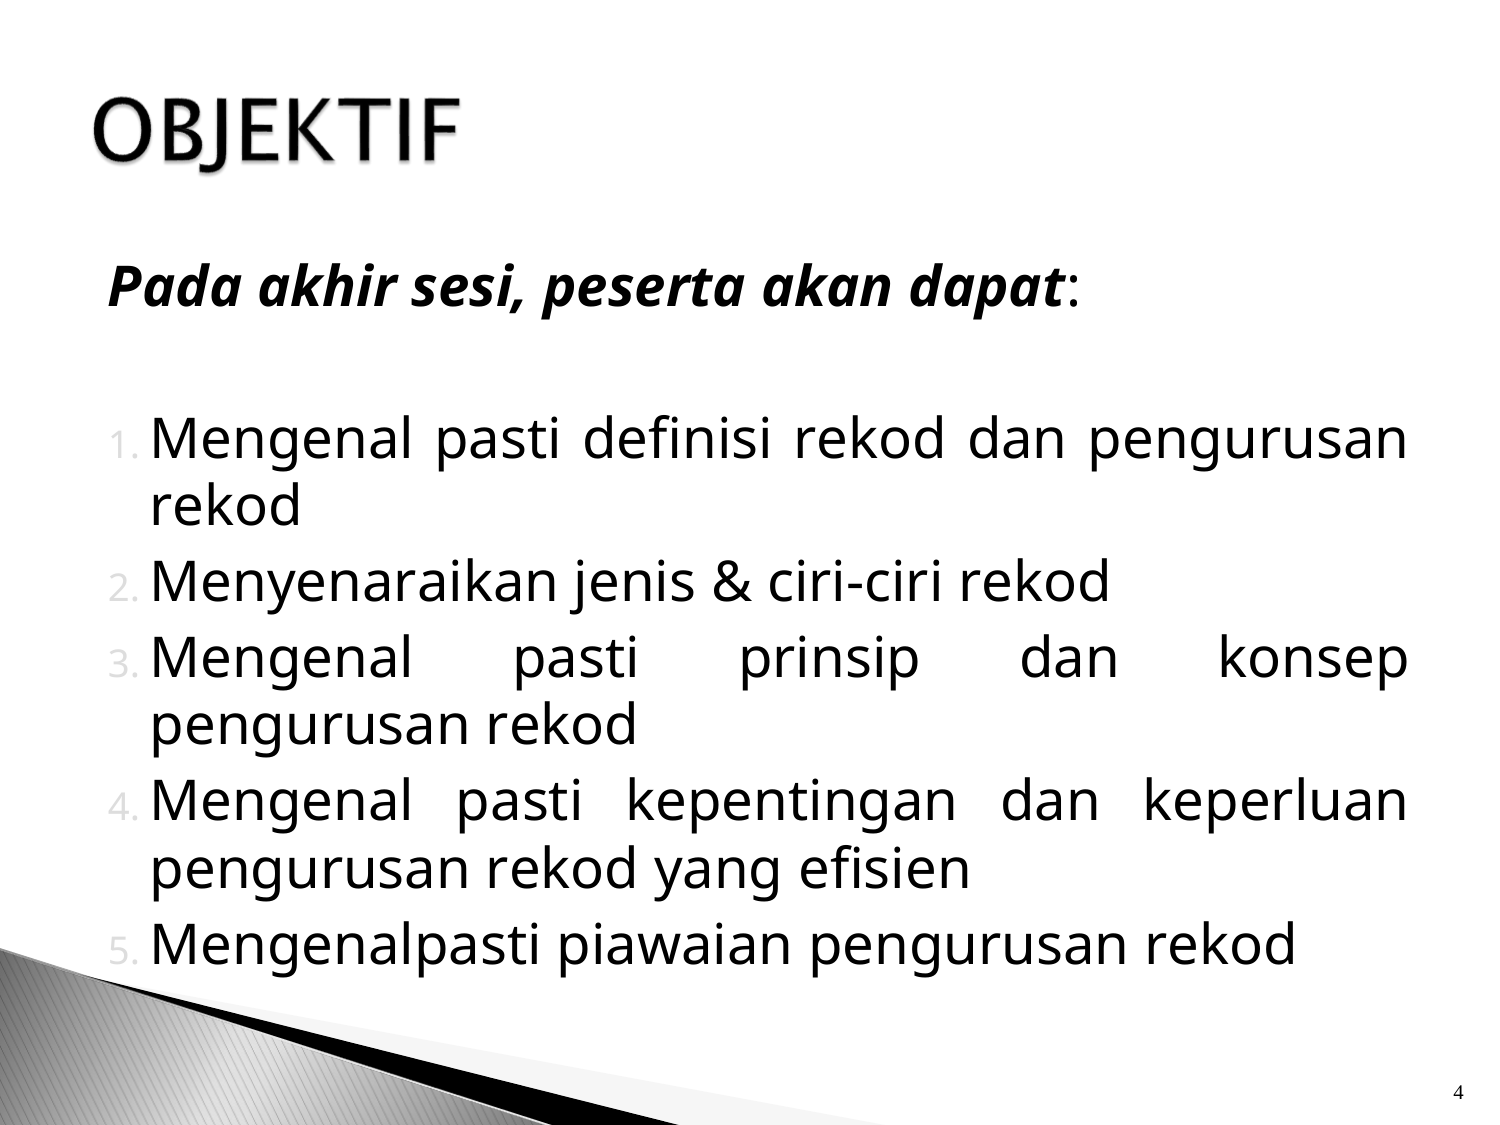

# Pada akhir sesi, peserta akan dapat:
Mengenal pasti definisi rekod dan pengurusan rekod
Menyenaraikan jenis & ciri-ciri rekod
Mengenal pasti prinsip dan konsep pengurusan rekod
Mengenal pasti kepentingan dan keperluan pengurusan rekod yang efisien
Mengenalpasti piawaian pengurusan rekod